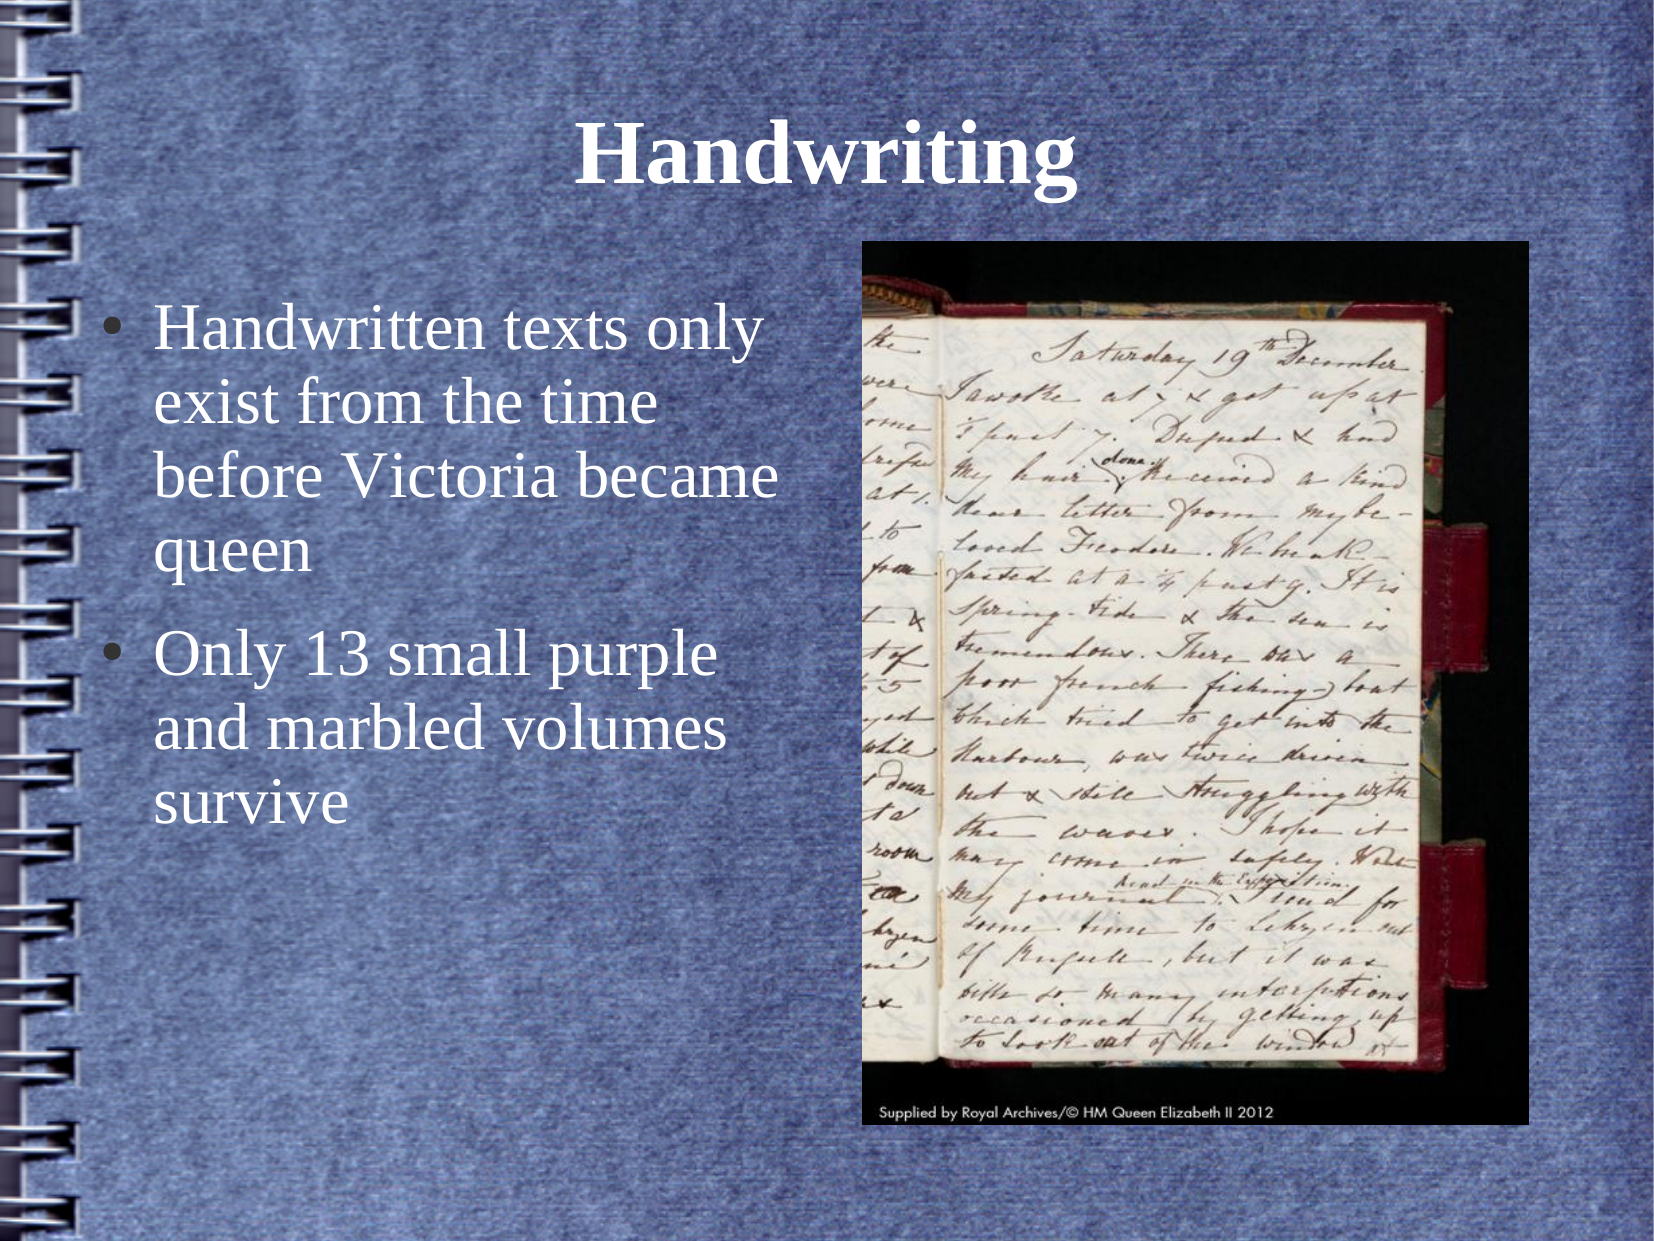

# Handwriting
Handwritten texts only exist from the time before Victoria became queen
Only 13 small purple and marbled volumes survive